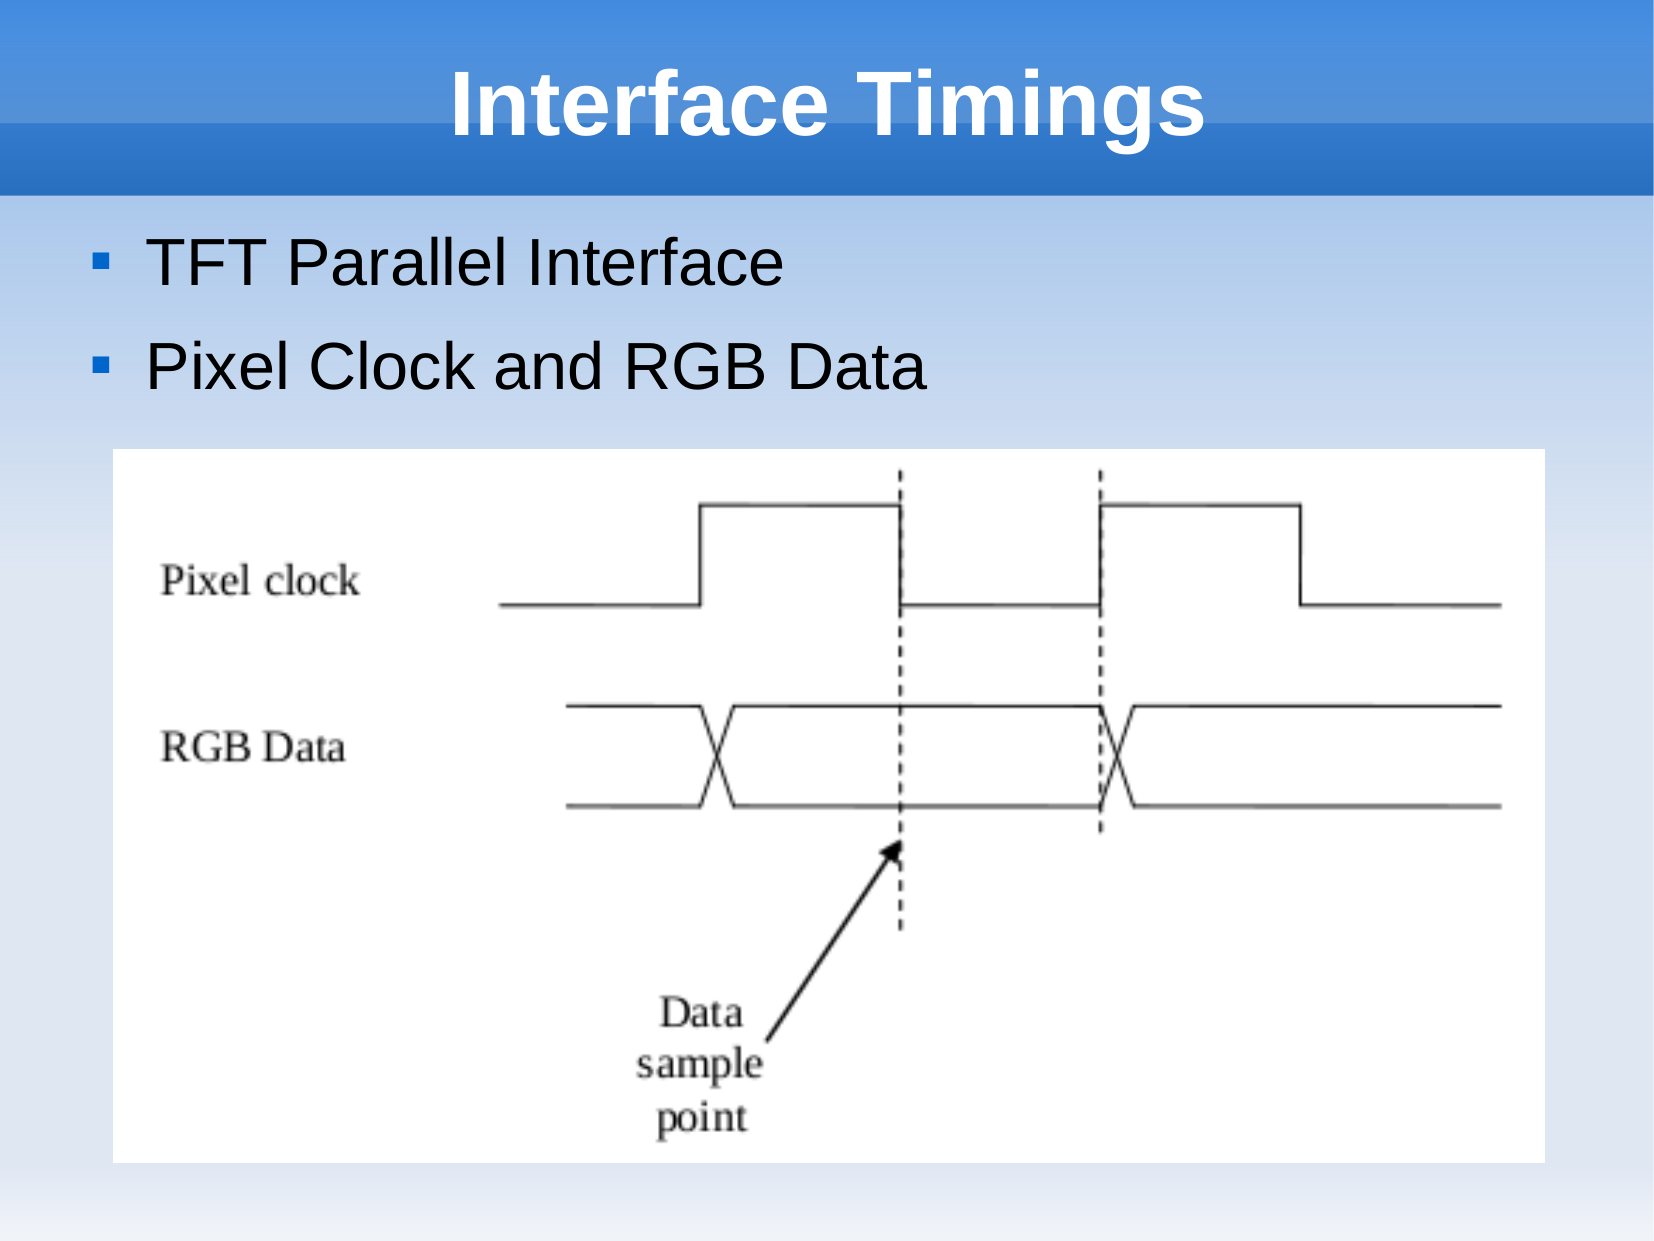

# Interface Timings
TFT Parallel Interface
Pixel Clock and RGB Data